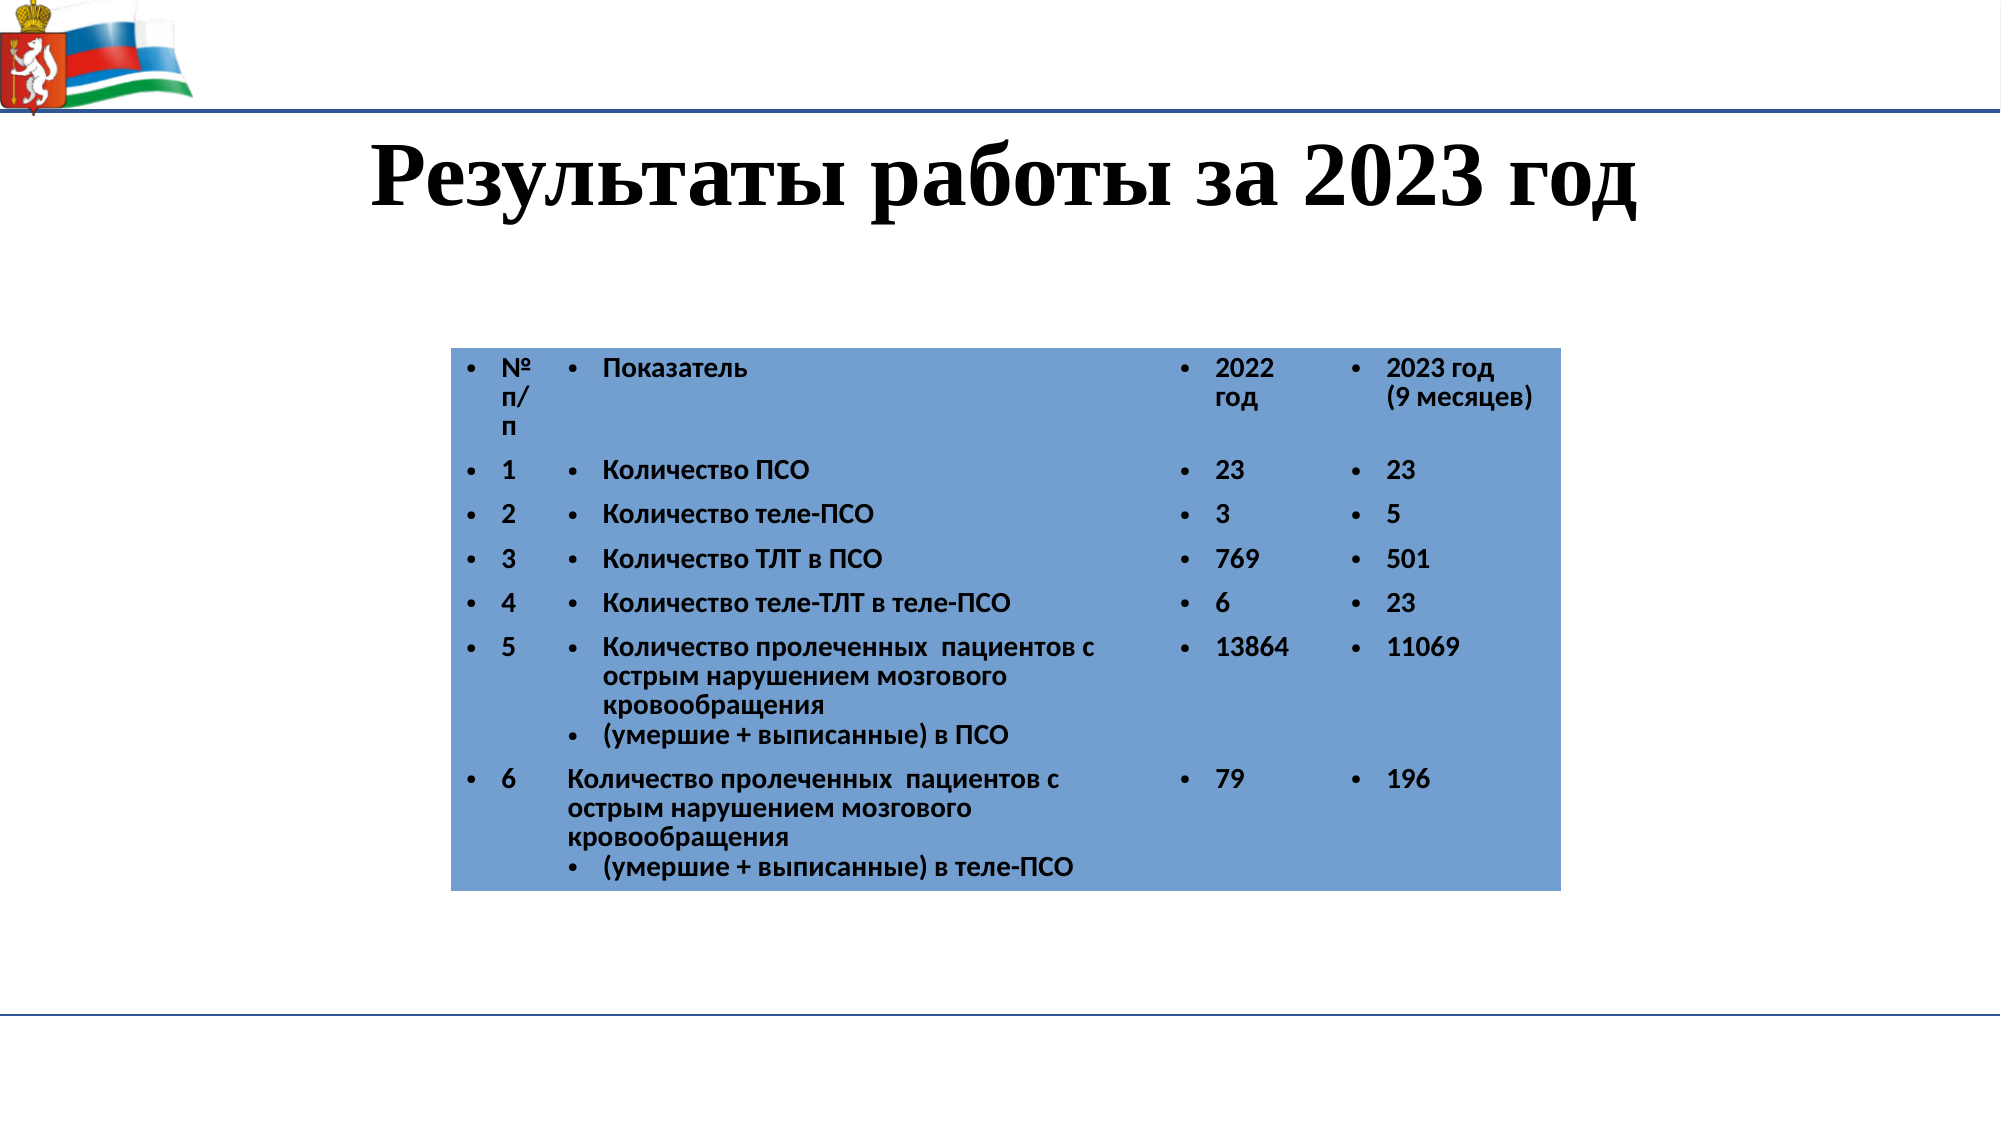

Результаты работы за 2023 год
| № п/п | Показатель | 2022 год | 2023 год (9 месяцев) |
| --- | --- | --- | --- |
| 1 | Количество ПСО | 23 | 23 |
| 2 | Количество теле-ПСО | 3 | 5 |
| 3 | Количество ТЛТ в ПСО | 769 | 501 |
| 4 | Количество теле-ТЛТ в теле-ПСО | 6 | 23 |
| 5 | Количество пролеченных пациентов с острым нарушением мозгового кровообращения (умершие + выписанные) в ПСО | 13864 | 11069 |
| 6 | Количество пролеченных пациентов с острым нарушением мозгового кровообращения (умершие + выписанные) в теле-ПСО | 79 | 196 |